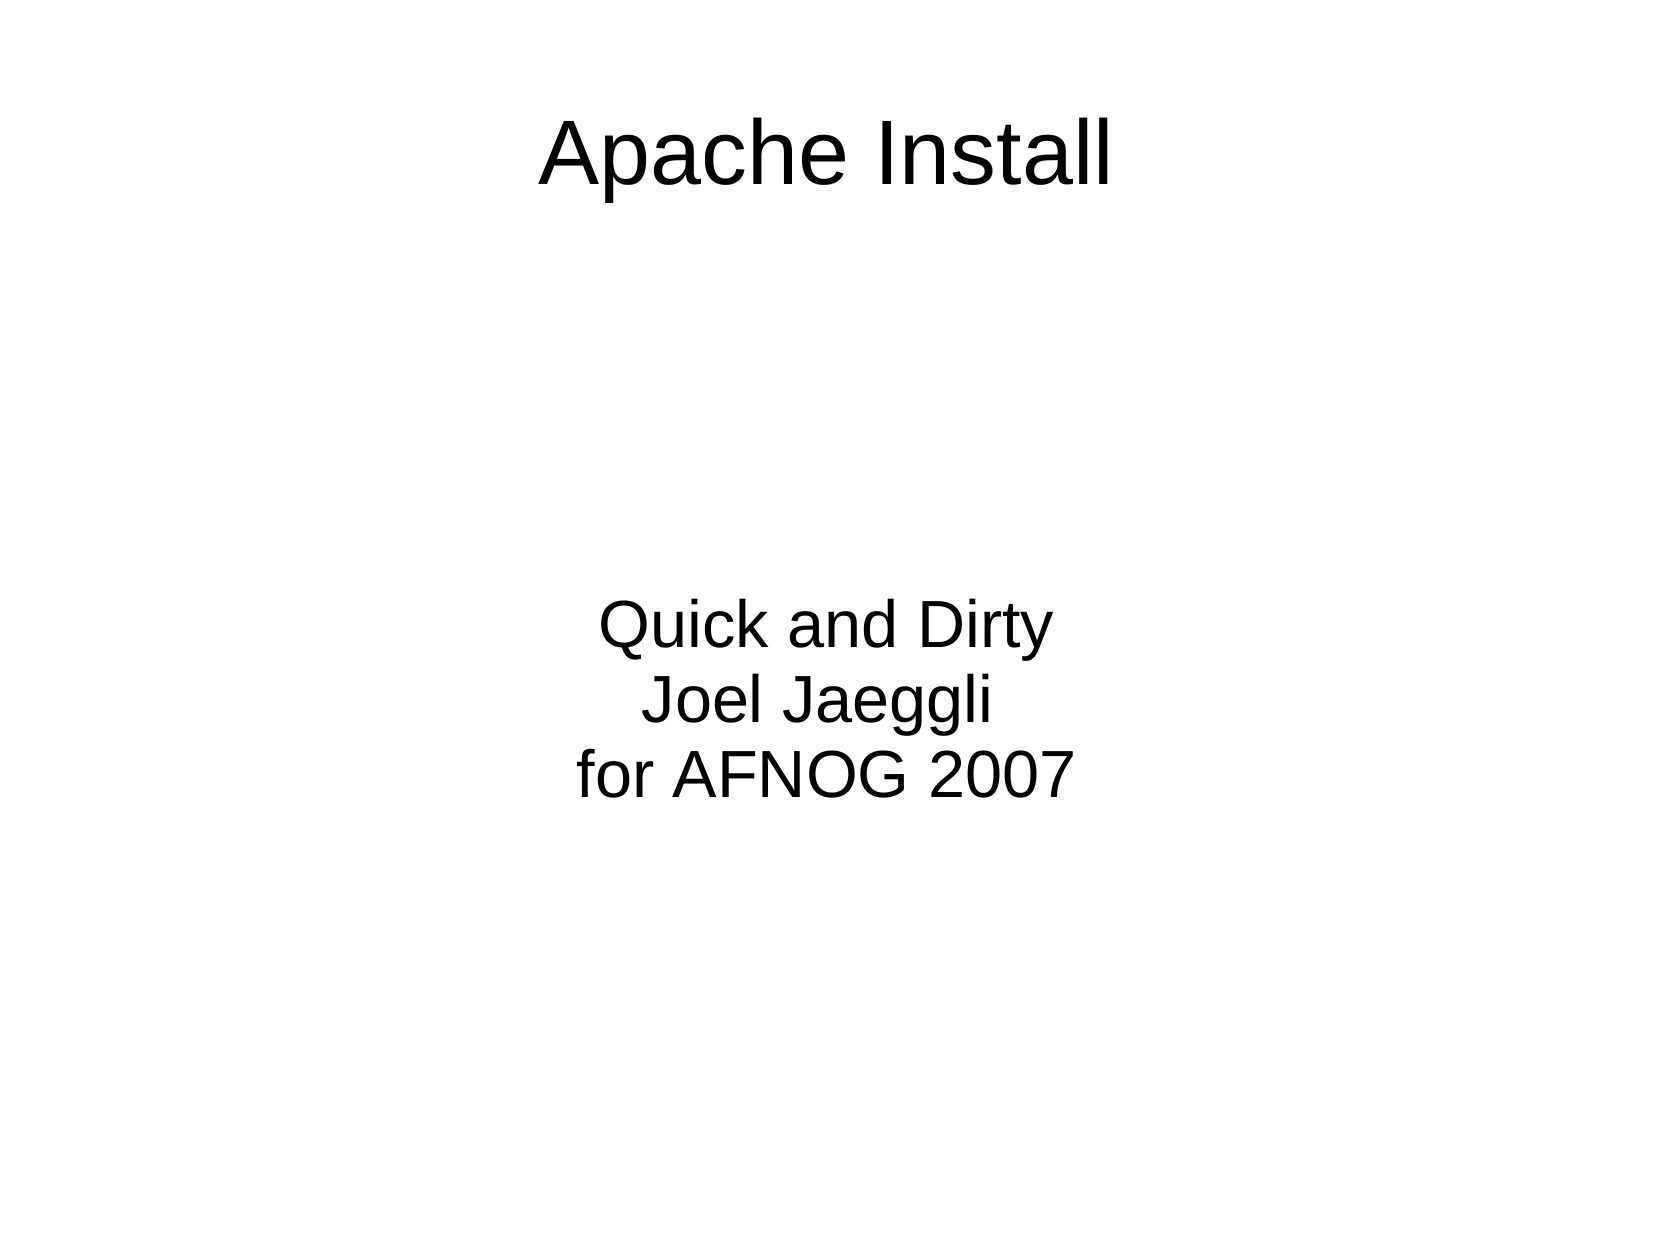

# Apache Install
Quick and Dirty
Joel Jaeggli
for AFNOG 2007